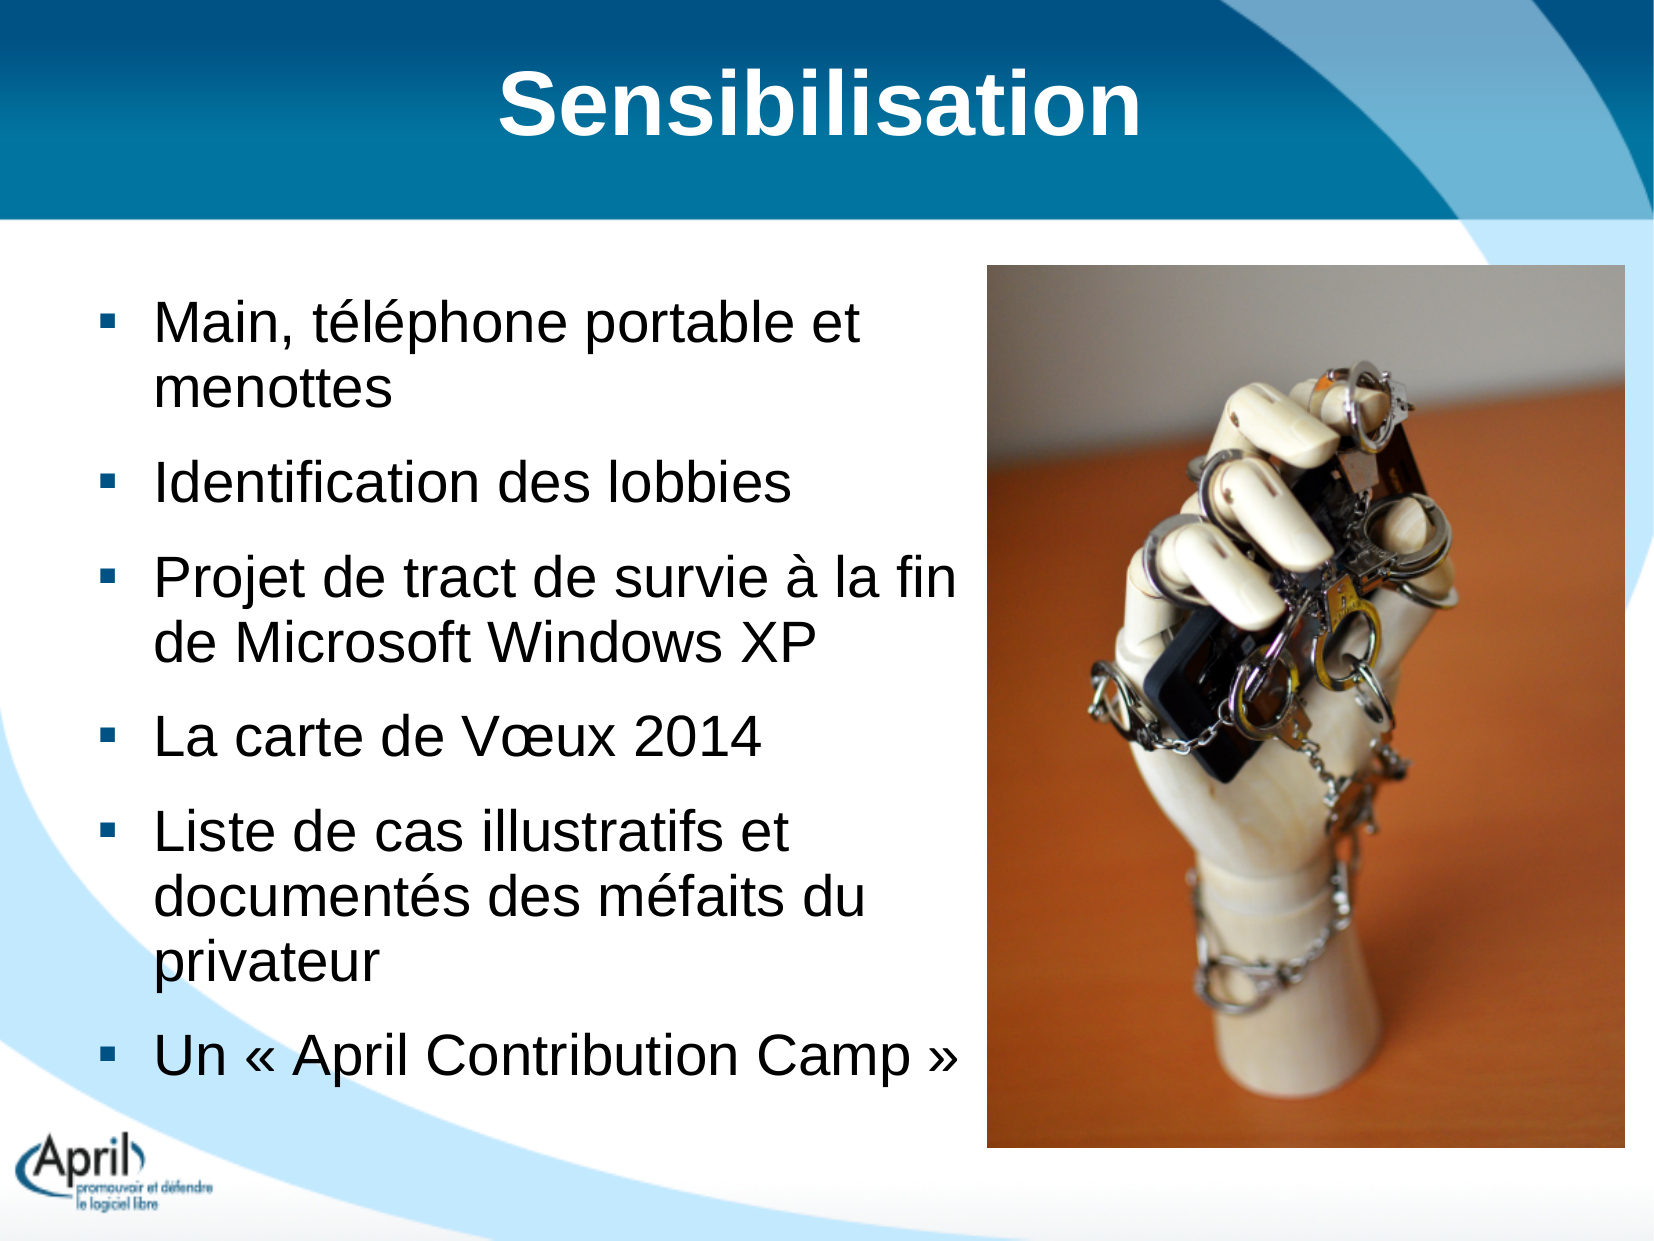

# Sensibilisation
Main, téléphone portable et menottes
Identification des lobbies
Projet de tract de survie à la fin de Microsoft Windows XP
La carte de Vœux 2014
Liste de cas illustratifs et documentés des méfaits du privateur
Un « April Contribution Camp »